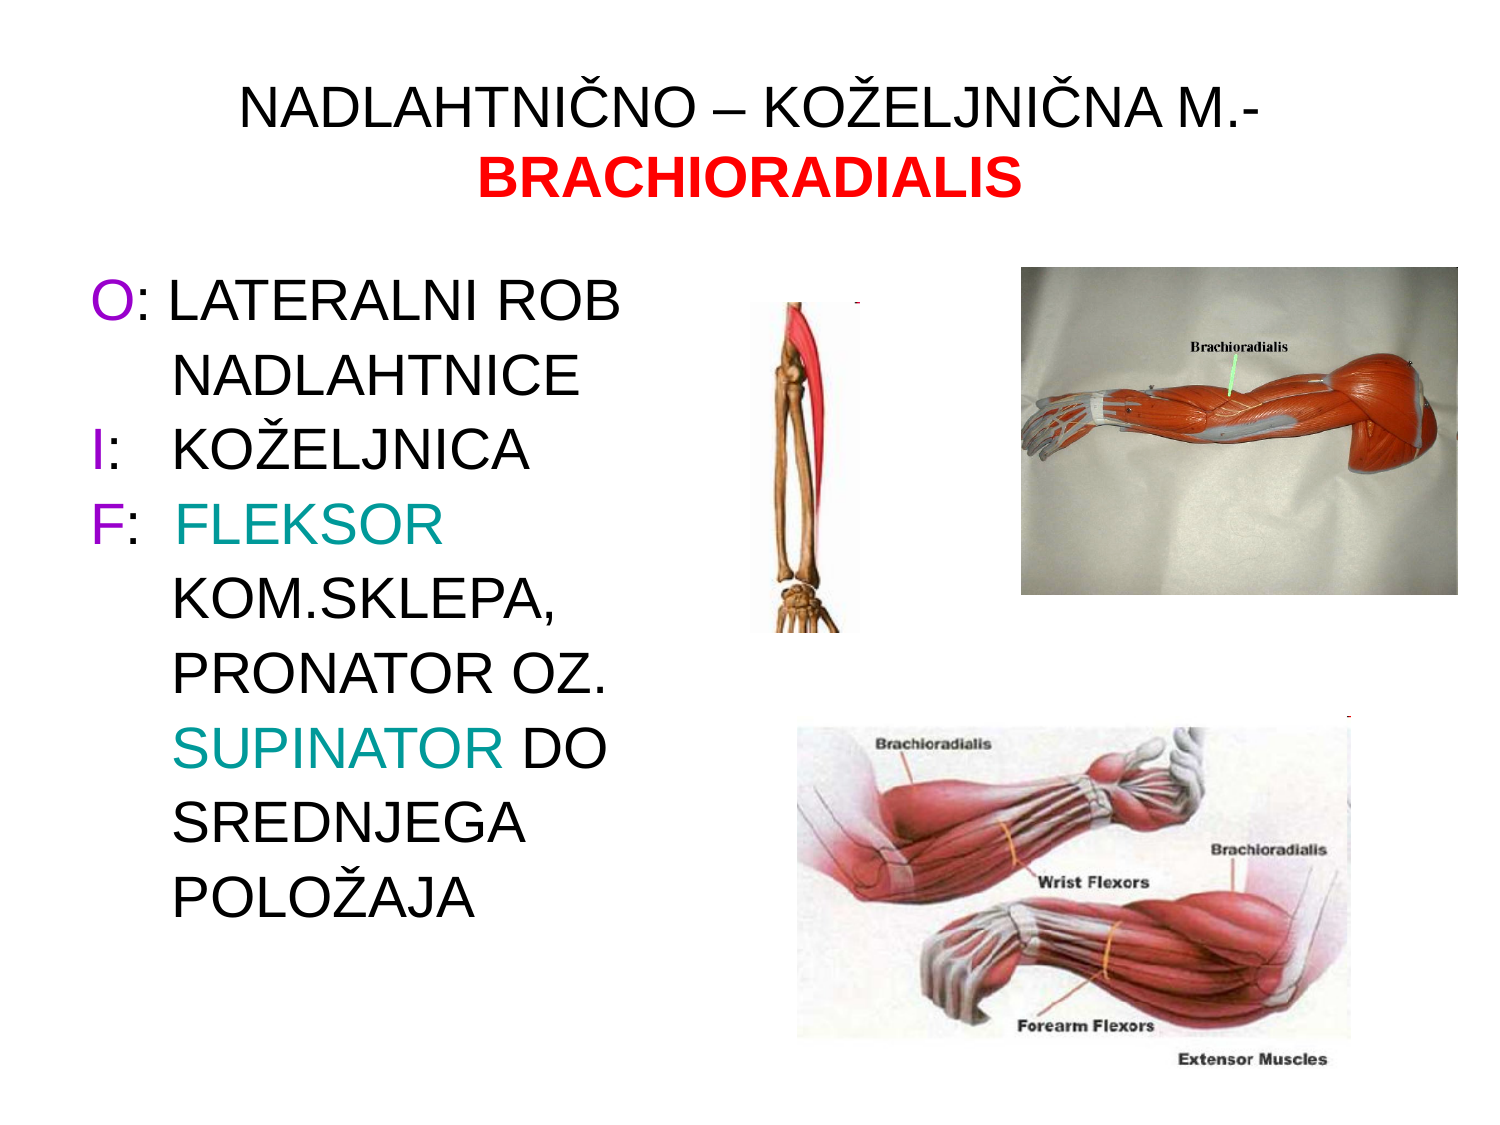

# NADLAHTNIČNO – KOŽELJNIČNA M.- BRACHIORADIALIS
O: LATERALNI ROB
 NADLAHTNICE
I: KOŽELJNICA
F: FLEKSOR
 KOM.SKLEPA,
 PRONATOR OZ.
 SUPINATOR DO
 SREDNJEGA
 POLOŽAJA